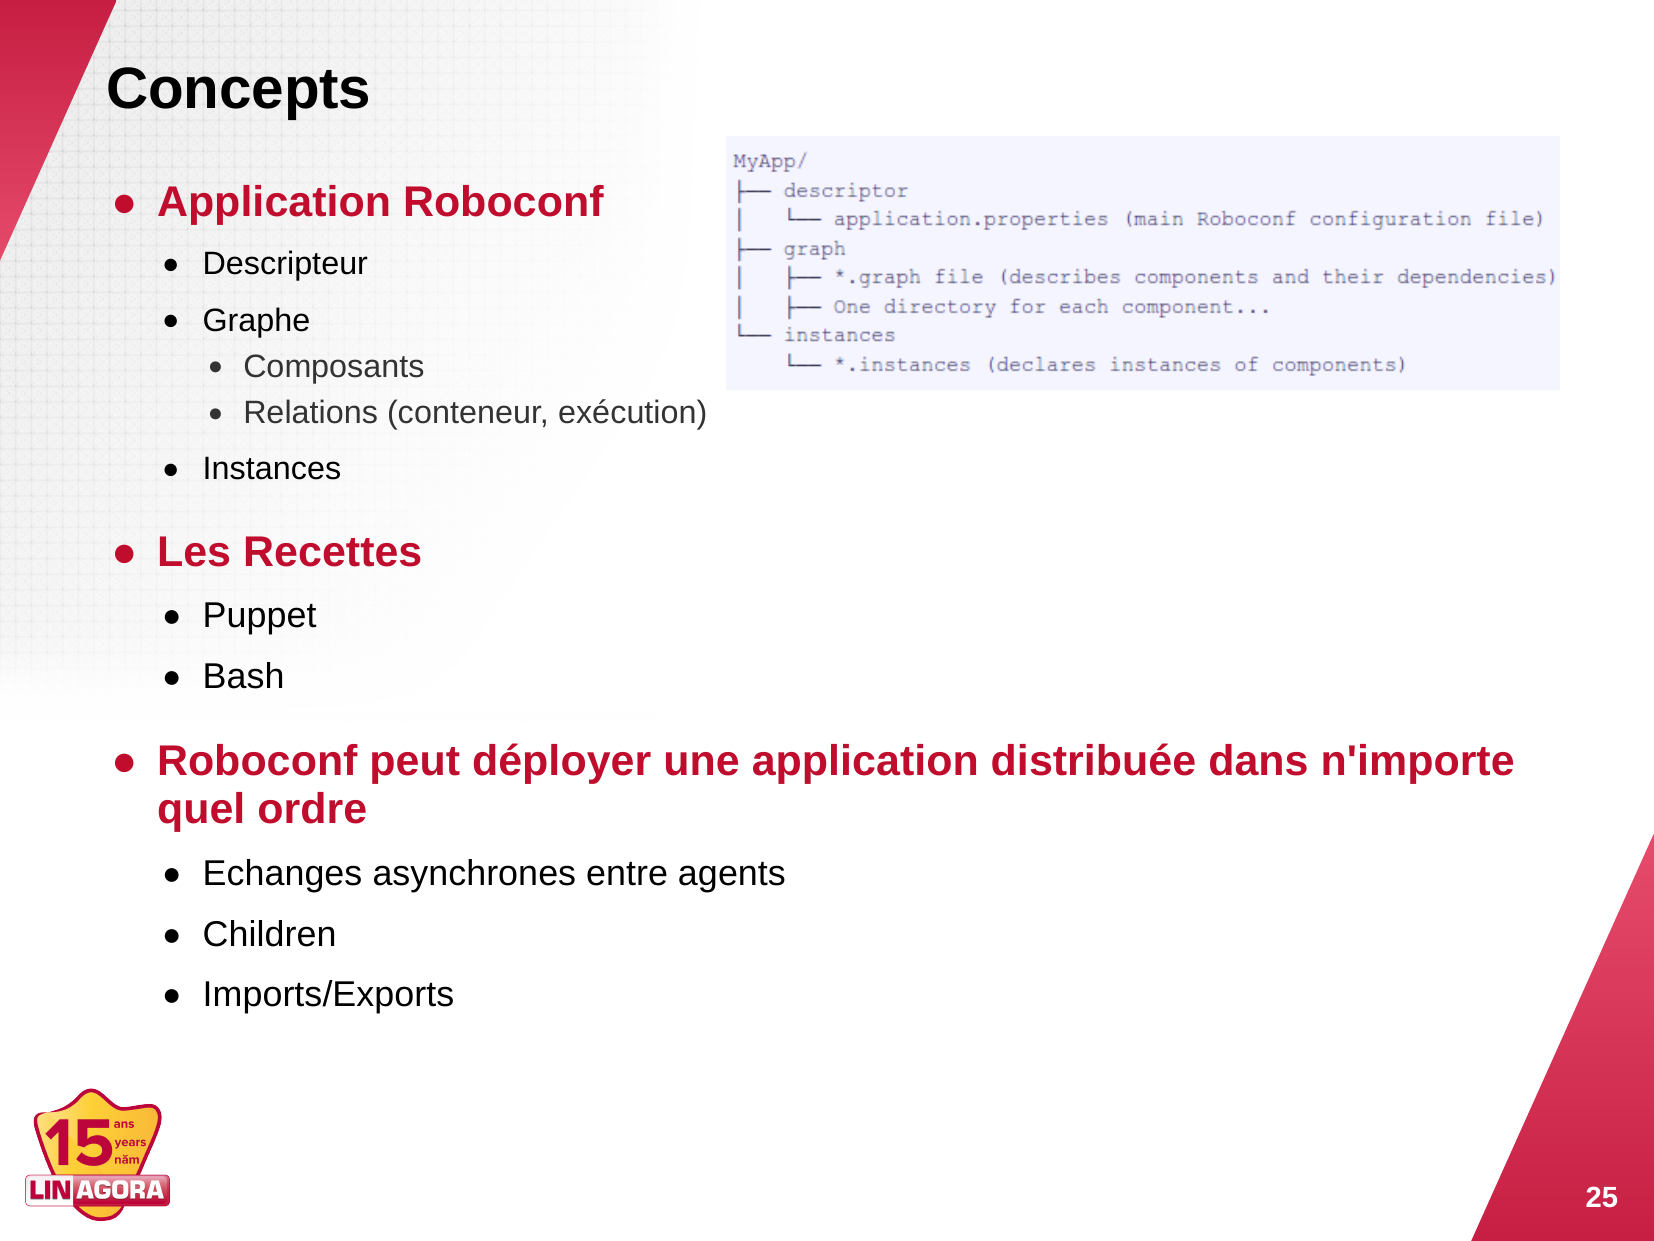

# Concepts
Application Roboconf
Descripteur
Graphe
Composants
Relations (conteneur, exécution)
Instances
Les Recettes
Puppet
Bash
Roboconf peut déployer une application distribuée dans n'importe quel ordre
Echanges asynchrones entre agents
Children
Imports/Exports
25